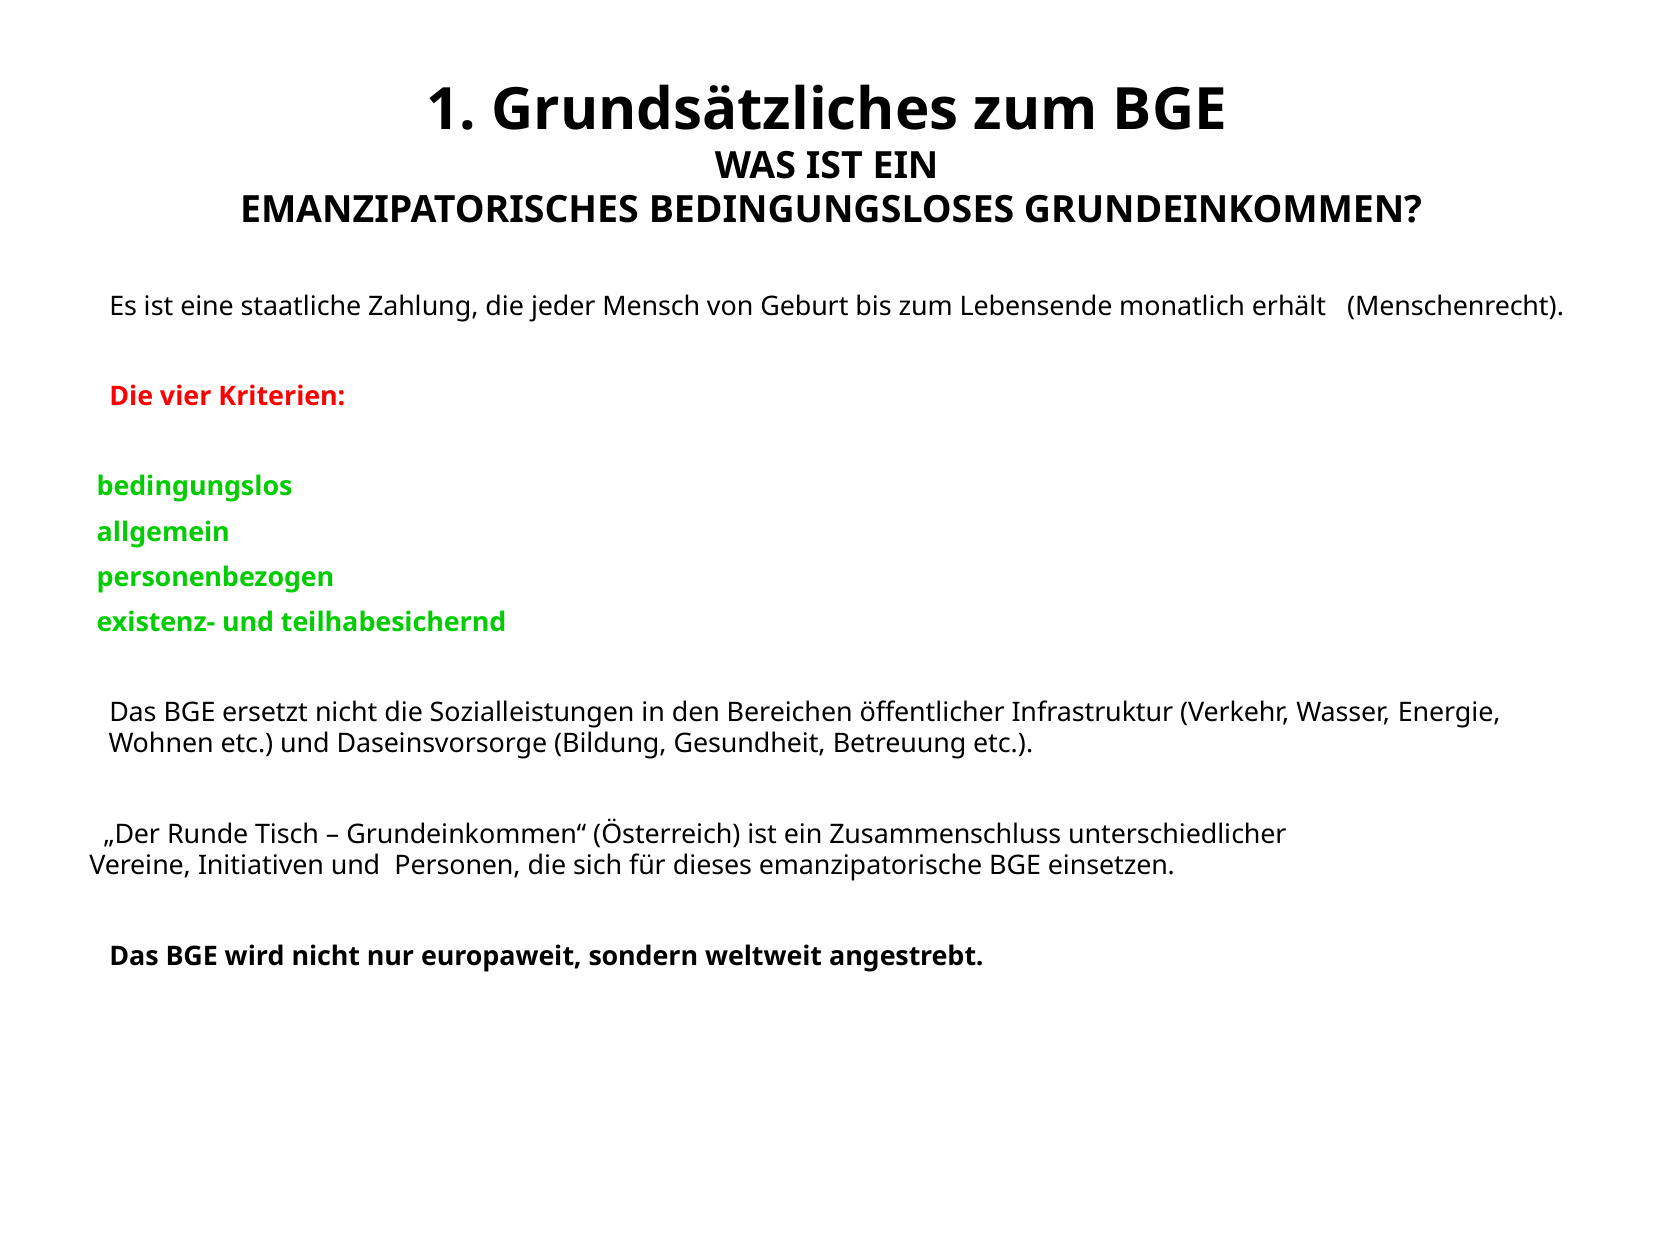

# 1. Grundsätzliches zum BGE WAS IST EIN EMANZIPATORISCHES BEDINGUNGSLOSES GRUNDEINKOMMEN?
 Es ist eine staatliche Zahlung, die jeder Mensch von Geburt bis zum Lebensende monatlich erhält (Menschenrecht).
 Die vier Kriterien:
 bedingungslos
 allgemein
 personenbezogen
 existenz- und teilhabesichernd
 Das BGE ersetzt nicht die Sozialleistungen in den Bereichen öffentlicher Infrastruktur (Verkehr, Wasser, Energie, Wohnen etc.) und Daseinsvorsorge (Bildung, Gesundheit, Betreuung etc.).
 „Der Runde Tisch – Grundeinkommen“ (Österreich) ist ein Zusammenschluss unterschiedlicher Vereine, Initiativen und Personen, die sich für dieses emanzipatorische BGE einsetzen.
 Das BGE wird nicht nur europaweit, sondern weltweit angestrebt.